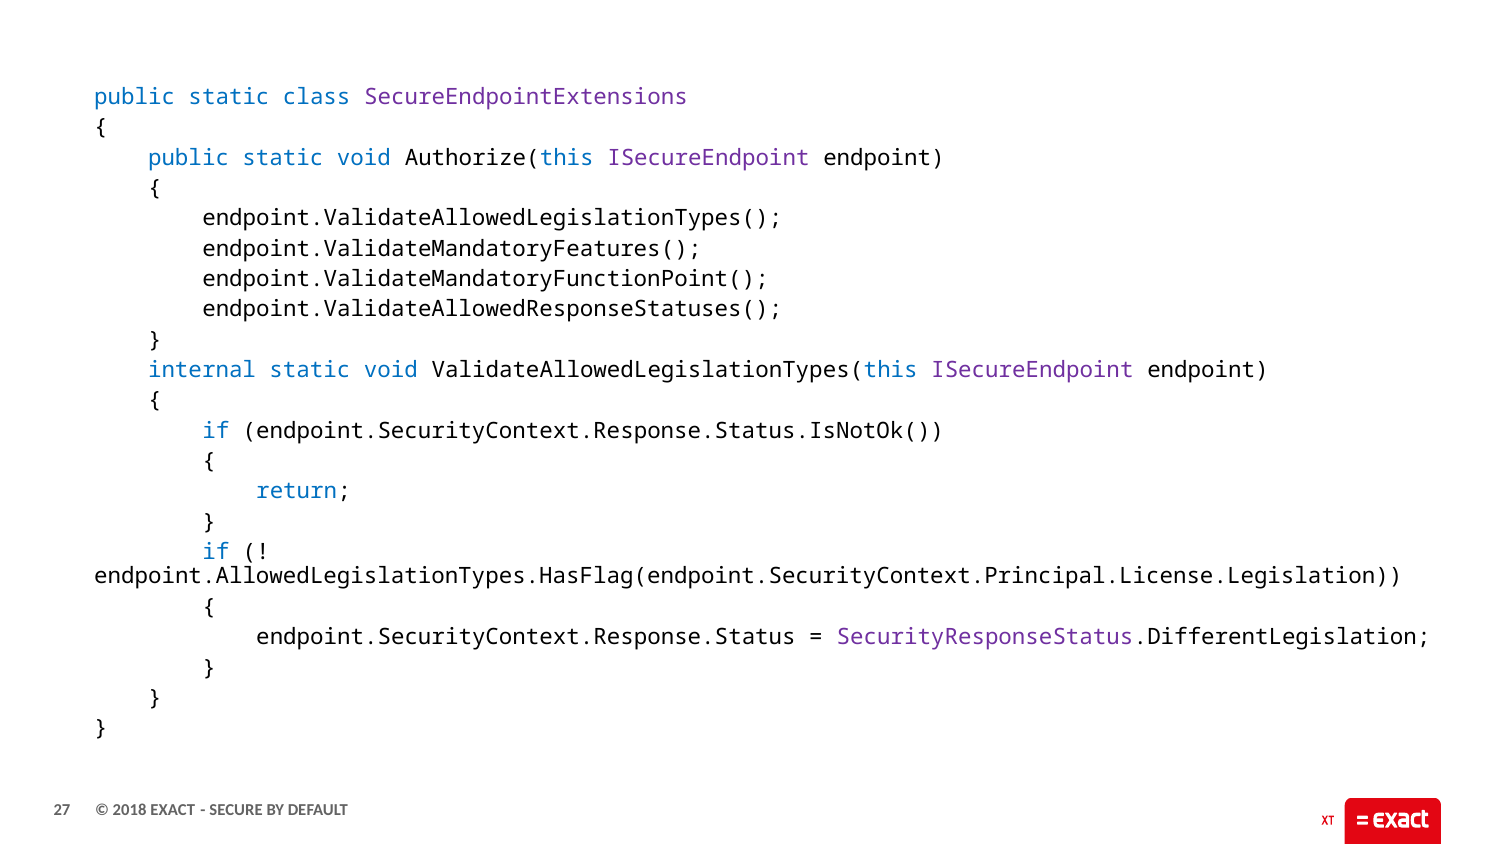

# public static class SecureEndpointExtensions
{
 public static void Authorize(this ISecureEndpoint endpoint)
 {
 endpoint.ValidateAllowedLegislationTypes();
 endpoint.ValidateMandatoryFeatures();
 endpoint.ValidateMandatoryFunctionPoint();
 endpoint.ValidateAllowedResponseStatuses();
 }
 internal static void ValidateAllowedLegislationTypes(this ISecureEndpoint endpoint)
 {
 if (endpoint.SecurityContext.Response.Status.IsNotOk())
 {
 return;
 }
 if (!endpoint.AllowedLegislationTypes.HasFlag(endpoint.SecurityContext.Principal.License.Legislation))
 {
 endpoint.SecurityContext.Response.Status = SecurityResponseStatus.DifferentLegislation;
 }
 }
}
- Secure by default